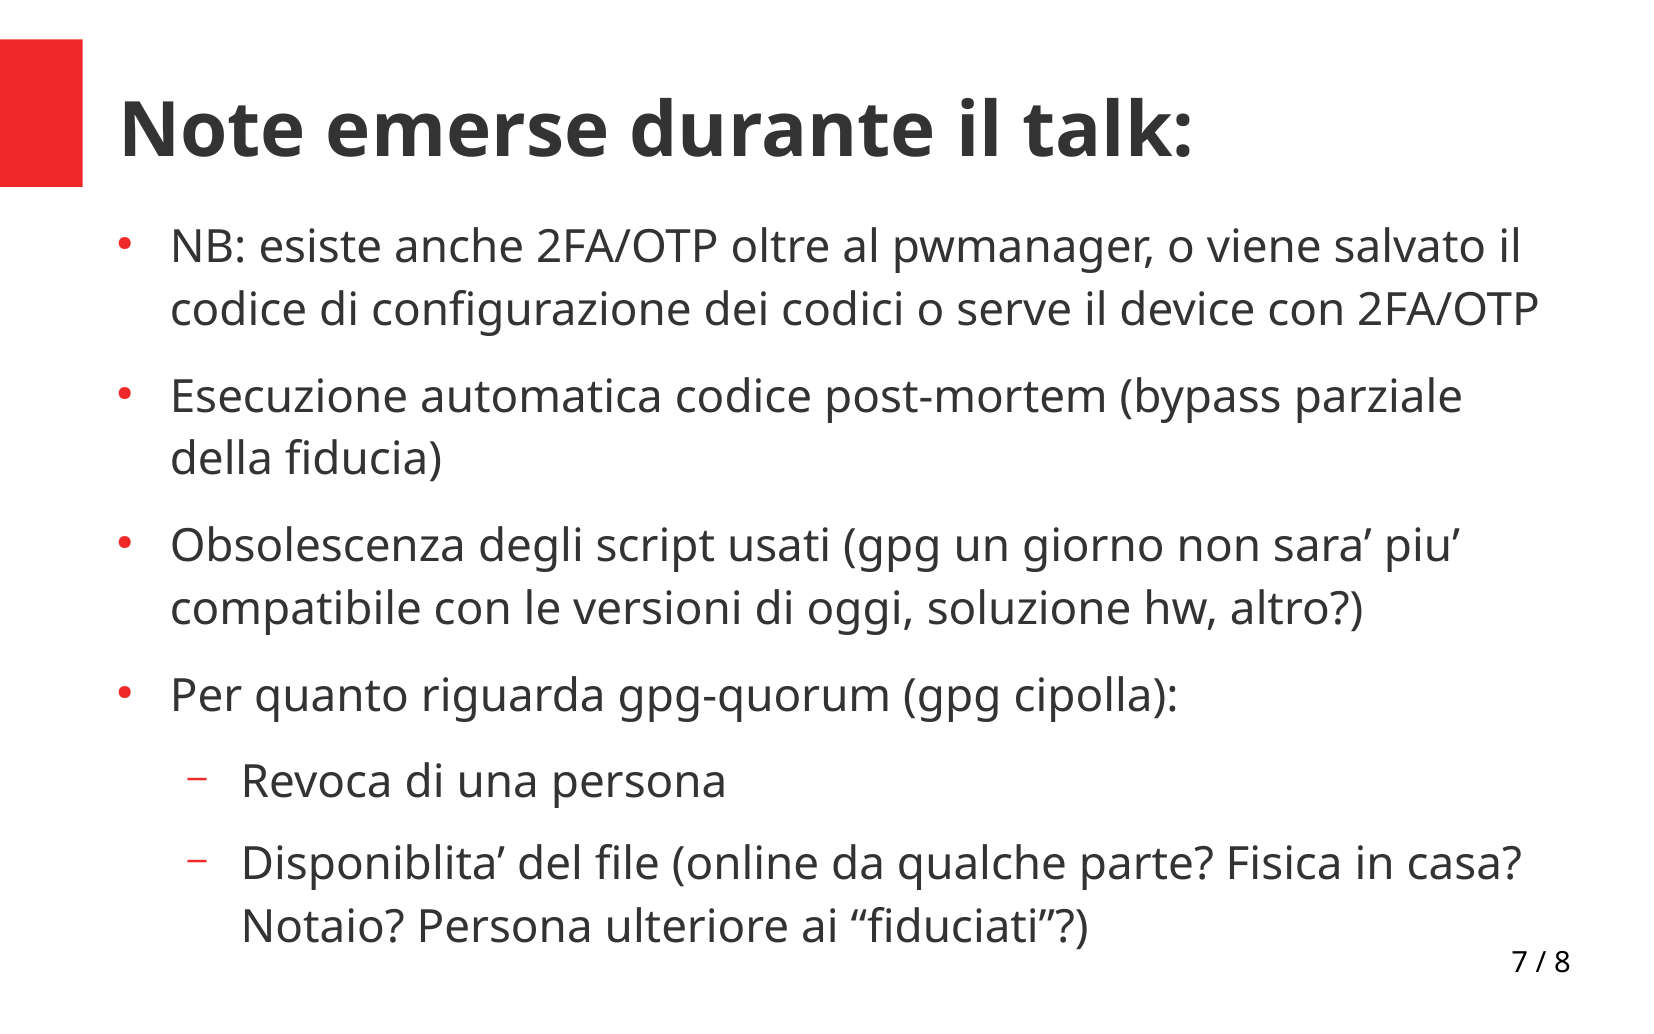

# Note emerse durante il talk:
NB: esiste anche 2FA/OTP oltre al pwmanager, o viene salvato il codice di configurazione dei codici o serve il device con 2FA/OTP
Esecuzione automatica codice post-mortem (bypass parziale della fiducia)
Obsolescenza degli script usati (gpg un giorno non sara’ piu’ compatibile con le versioni di oggi, soluzione hw, altro?)
Per quanto riguarda gpg-quorum (gpg cipolla):
Revoca di una persona
Disponiblita’ del file (online da qualche parte? Fisica in casa? Notaio? Persona ulteriore ai “fiduciati”?)
7